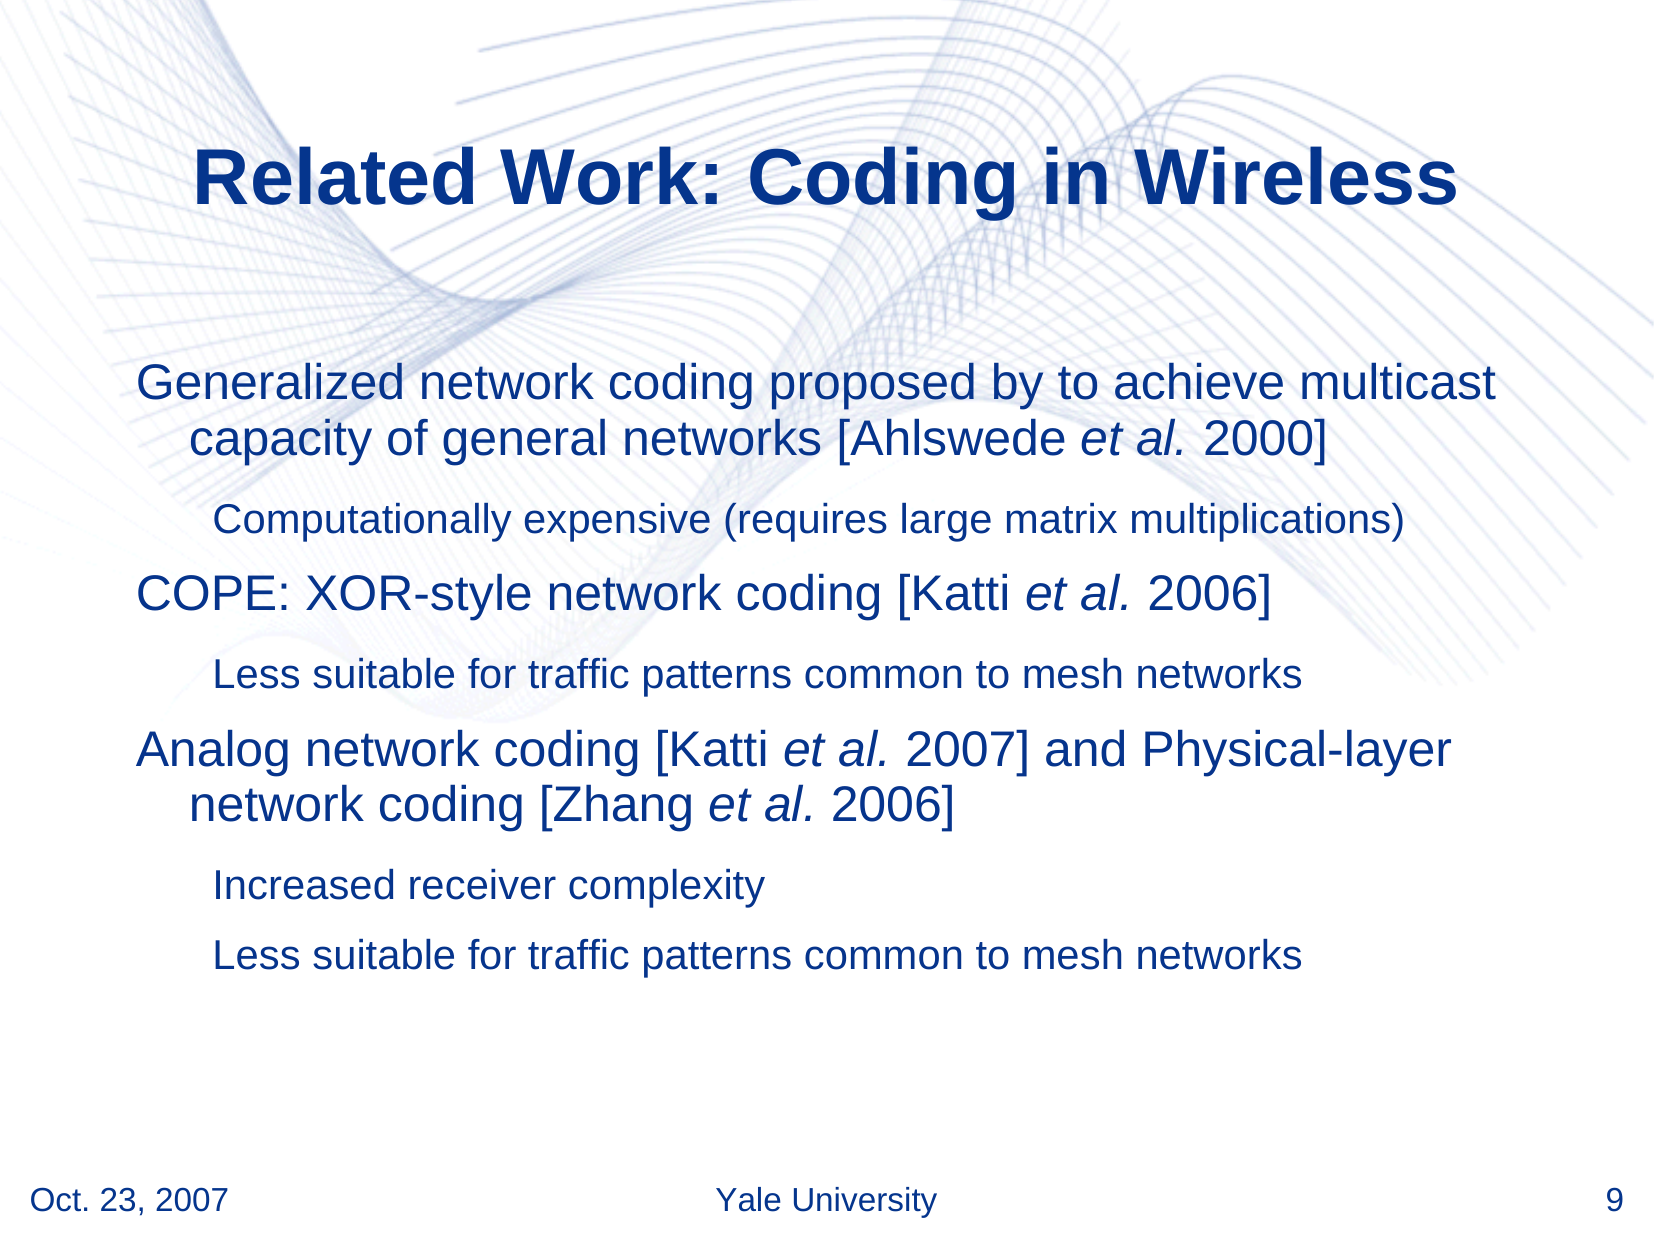

# Related Work: Coding in Wireless
Generalized network coding proposed by to achieve multicast capacity of general networks [Ahlswede et al. 2000]
Computationally expensive (requires large matrix multiplications)
COPE: XOR-style network coding [Katti et al. 2006]
Less suitable for traffic patterns common to mesh networks
Analog network coding [Katti et al. 2007] and Physical-layer network coding [Zhang et al. 2006]
Increased receiver complexity
Less suitable for traffic patterns common to mesh networks
Oct. 23, 2007
Yale University
9